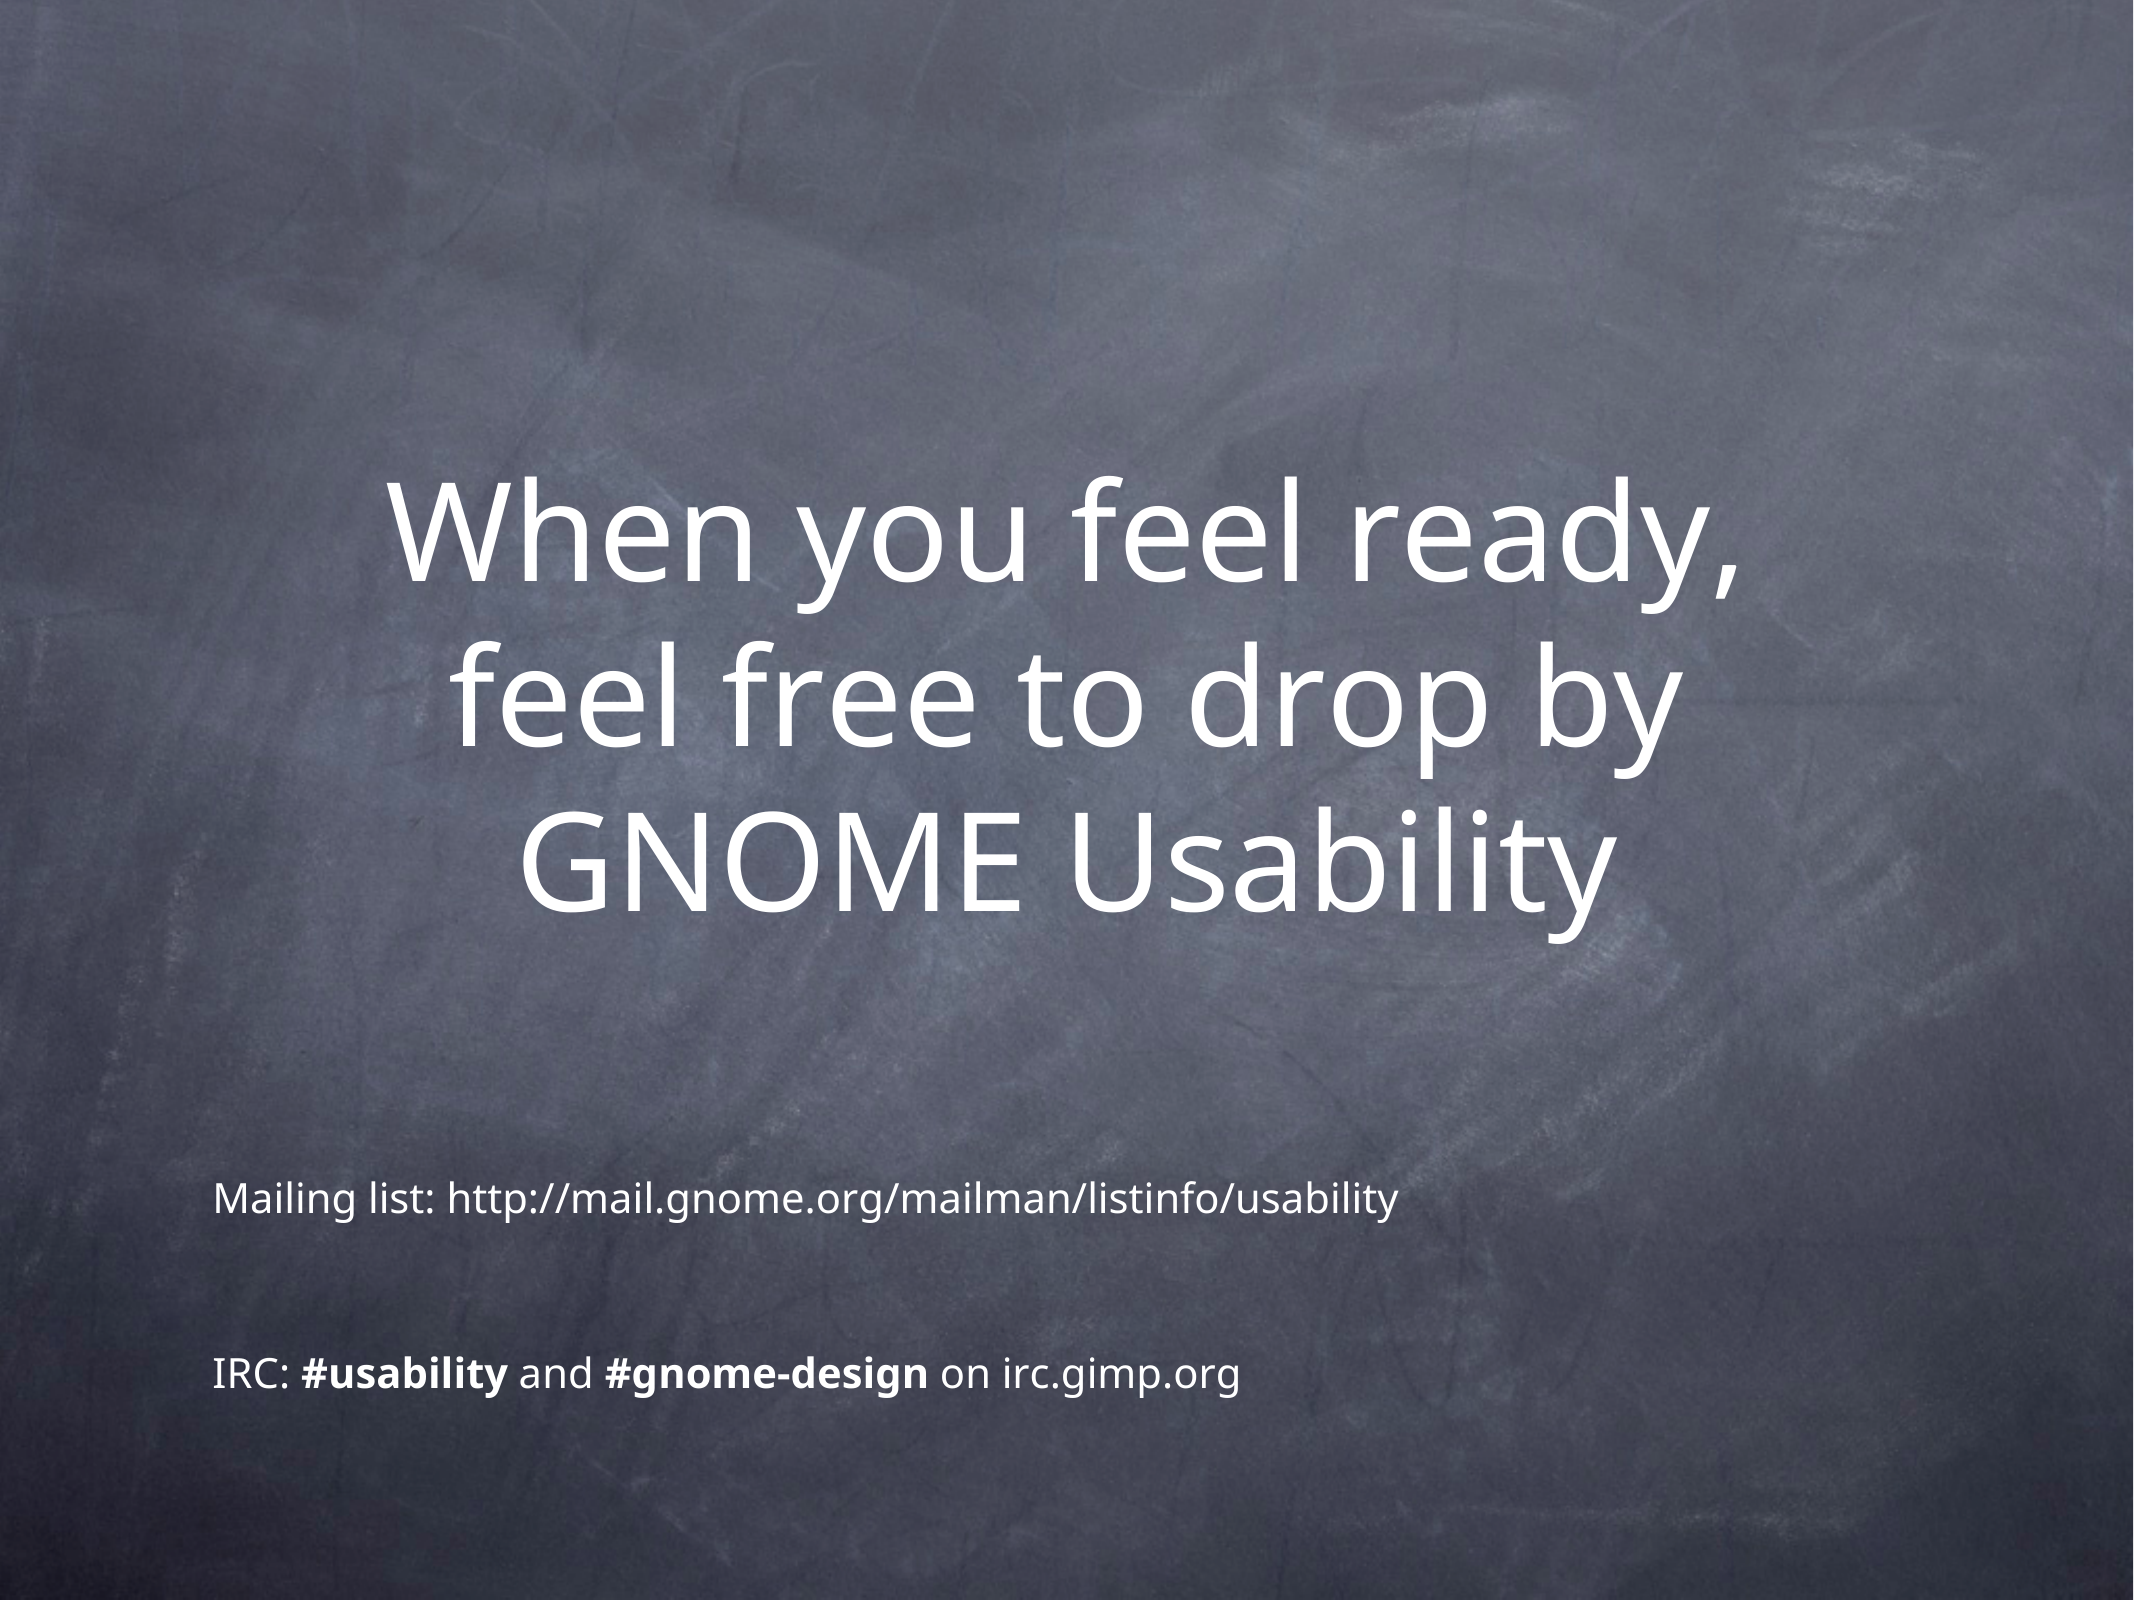

When you feel ready,
feel free to drop by GNOME Usability
Mailing list: http://mail.gnome.org/mailman/listinfo/usability
IRC: #usability and #gnome-design on irc.gimp.org